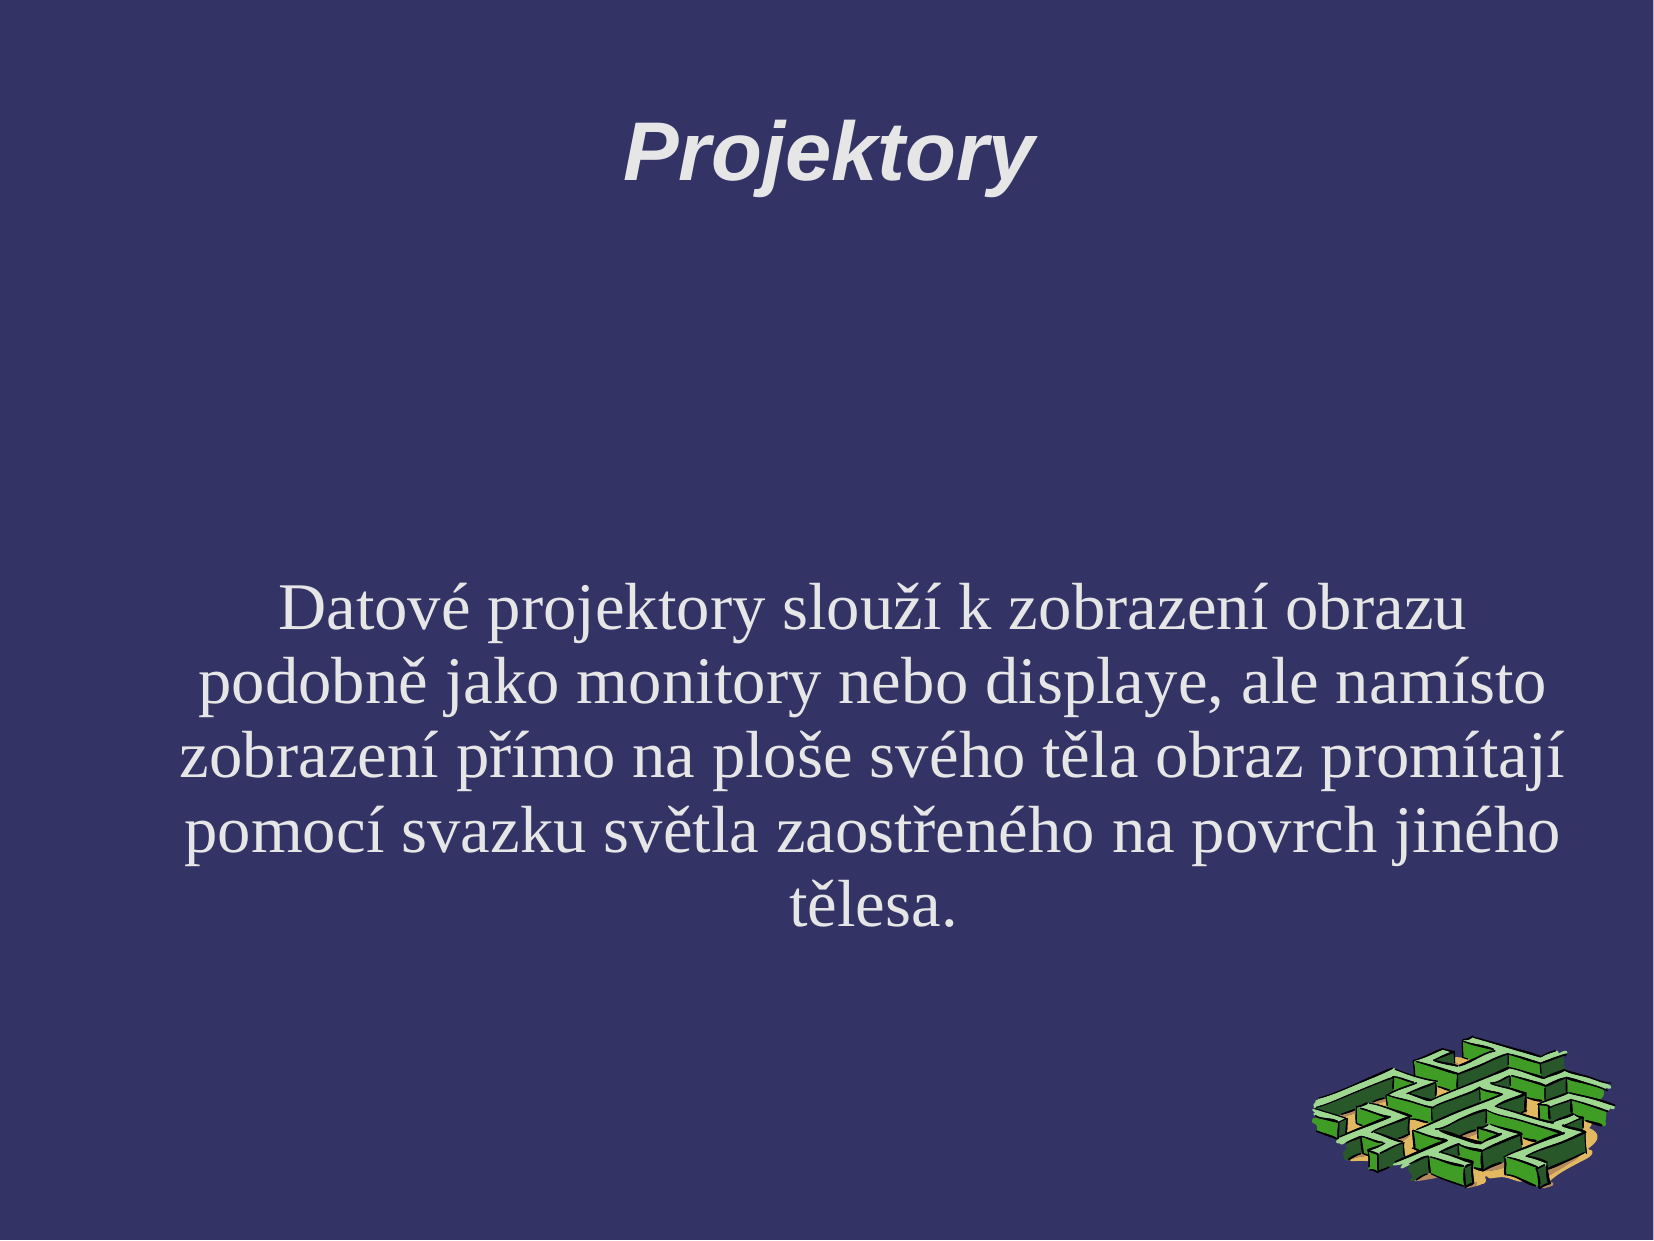

# Projektory
Datové projektory slouží k zobrazení obrazu podobně jako monitory nebo displaye, ale namísto zobrazení přímo na ploše svého těla obraz promítají pomocí svazku světla zaostřeného na povrch jiného tělesa.